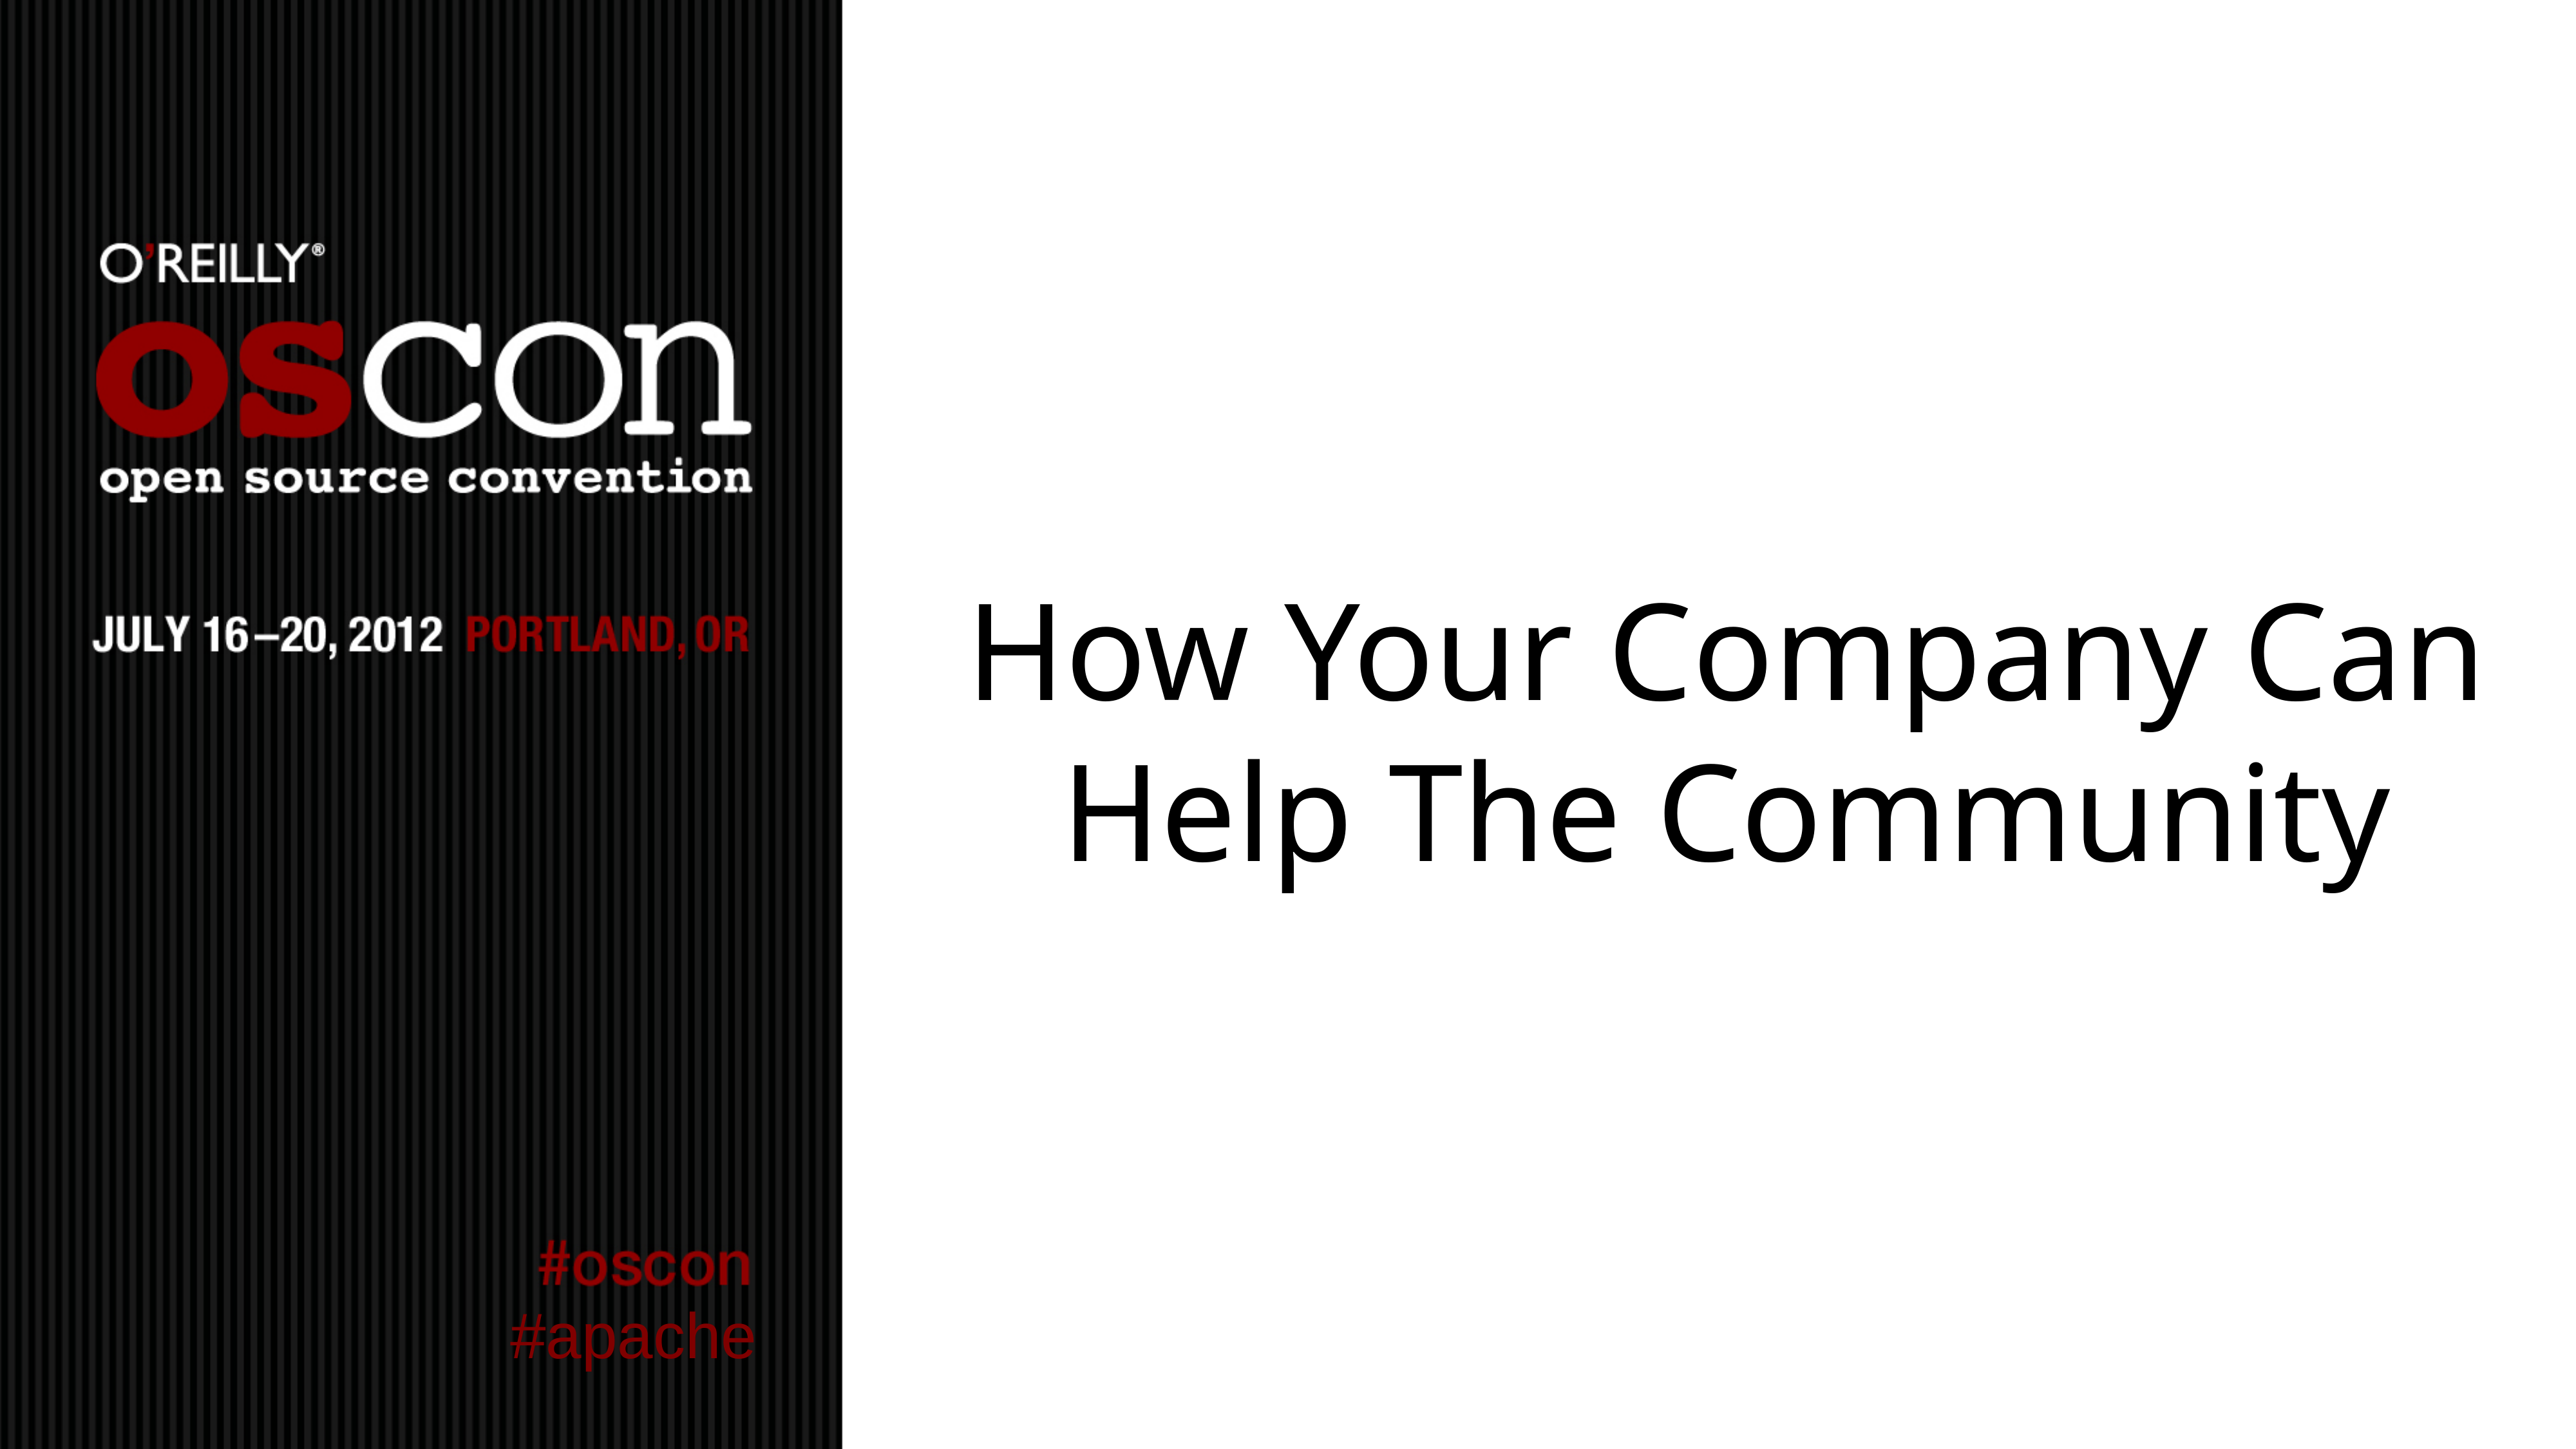

# How Your Company Can Help The Community
 #apache